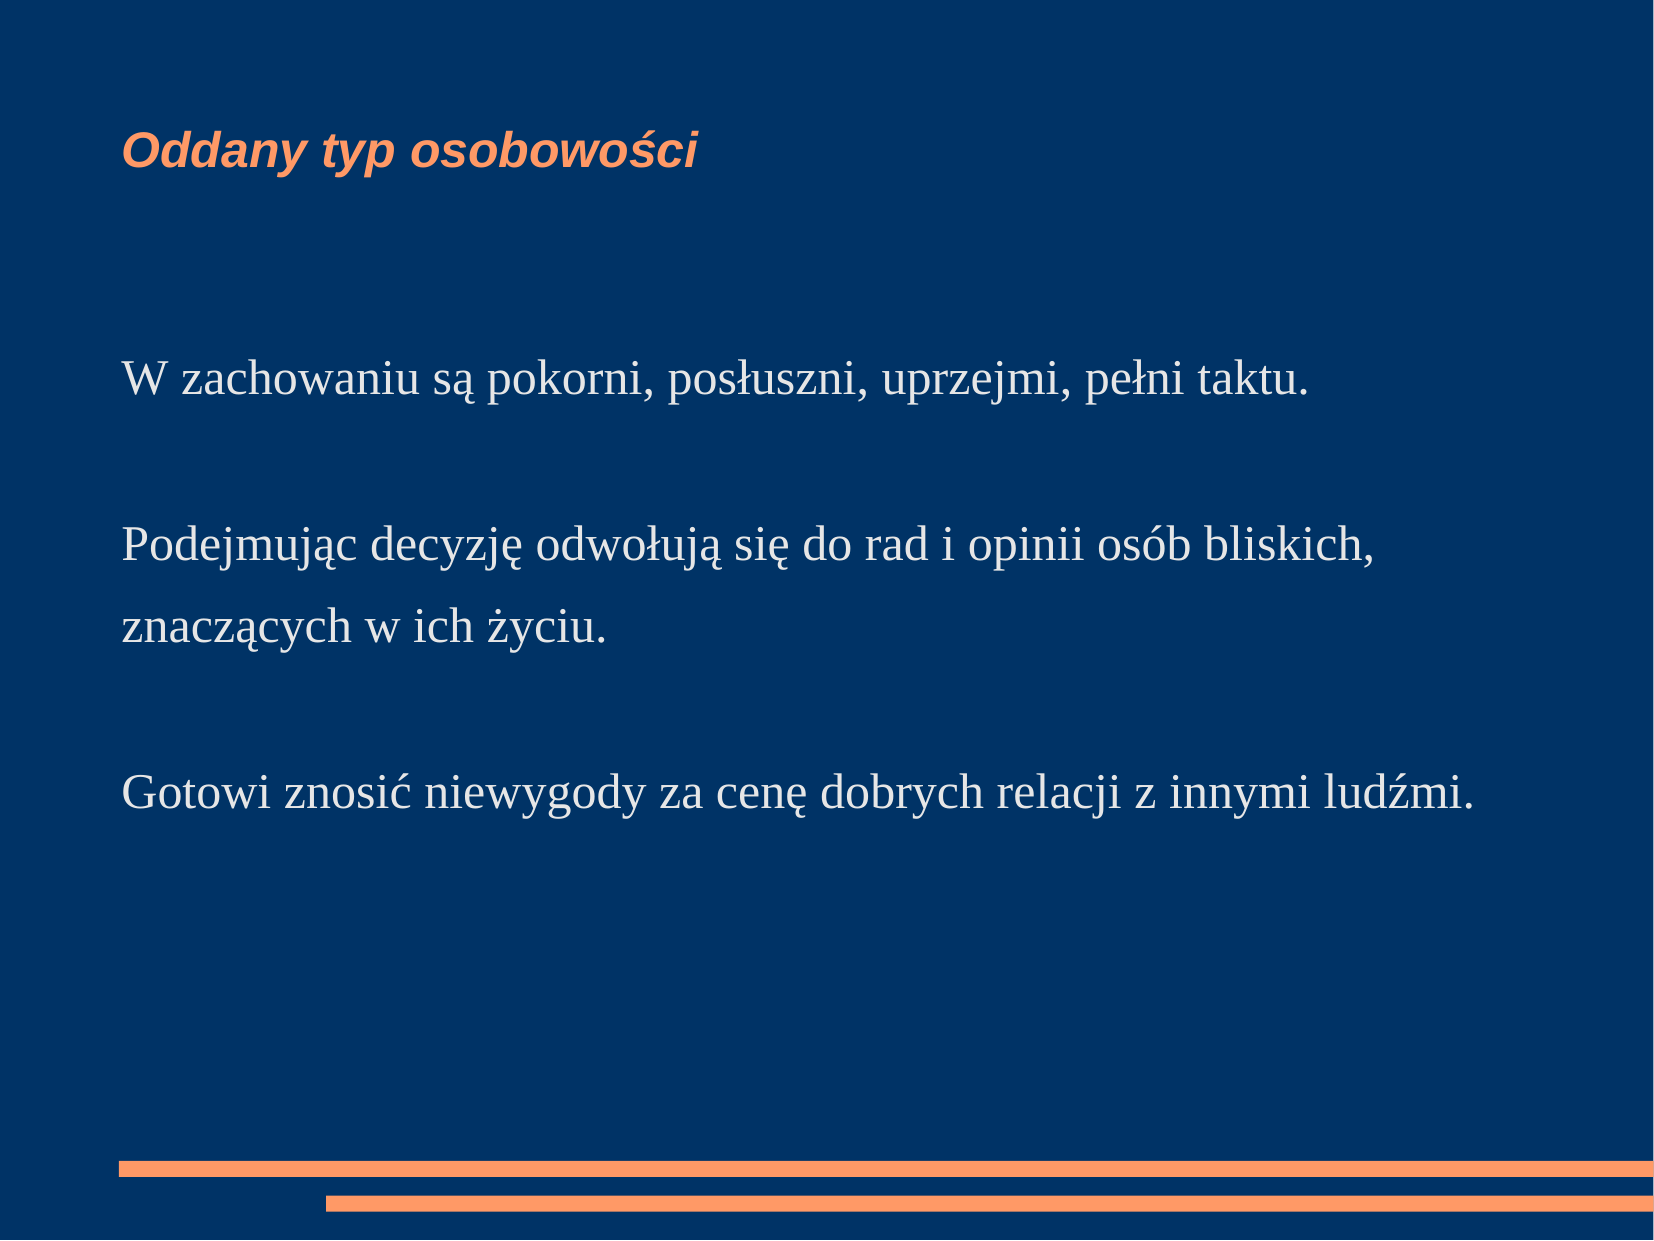

# Oddany typ osobowości
W zachowaniu są pokorni, posłuszni, uprzejmi, pełni taktu.
Podejmując decyzję odwołują się do rad i opinii osób bliskich, znaczących w ich życiu.
Gotowi znosić niewygody za cenę dobrych relacji z innymi ludźmi.